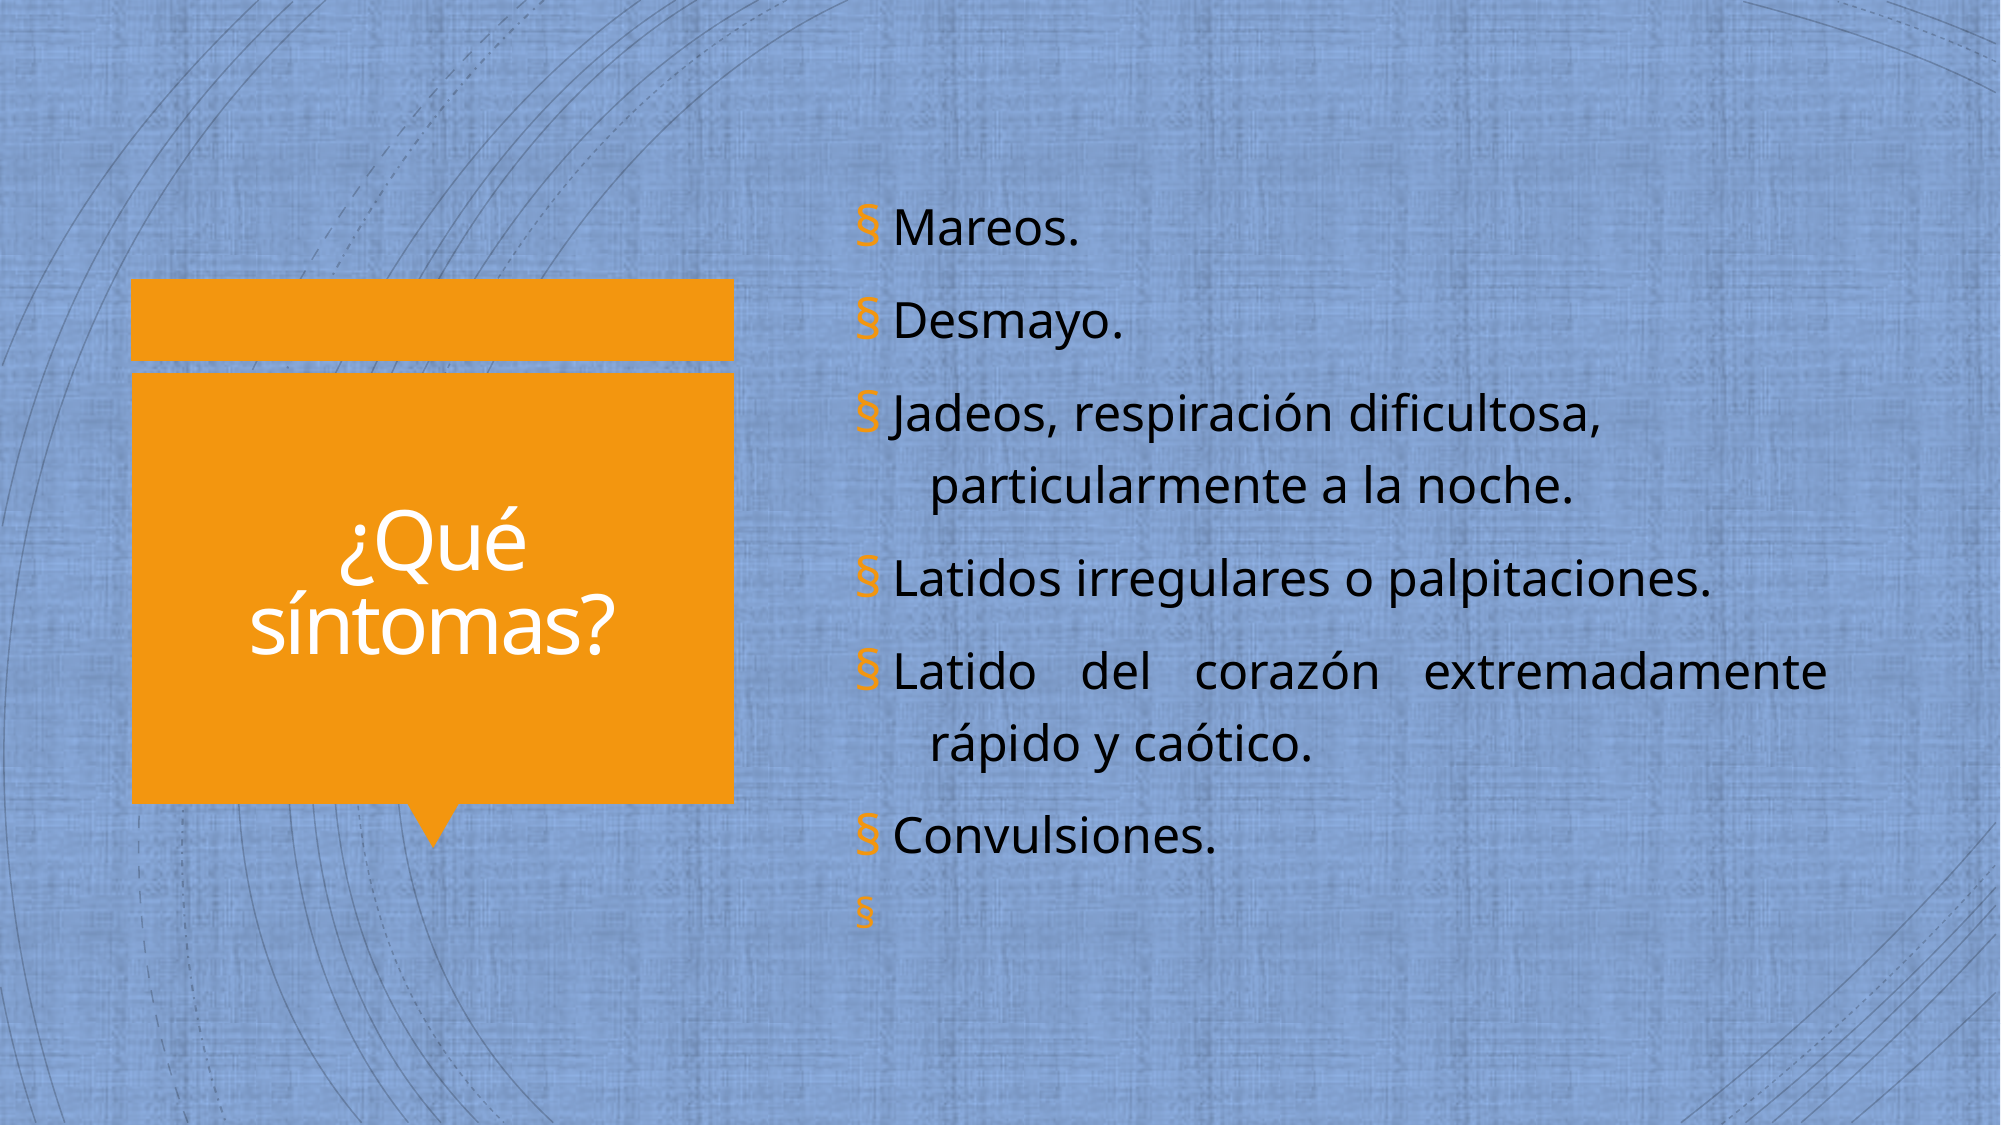

Mareos.
Desmayo.
Jadeos, respiración dificultosa, particularmente a la noche.
Latidos irregulares o palpitaciones.
Latido del corazón extremadamente rápido y caótico.
Convulsiones.
# ¿Qué síntomas?